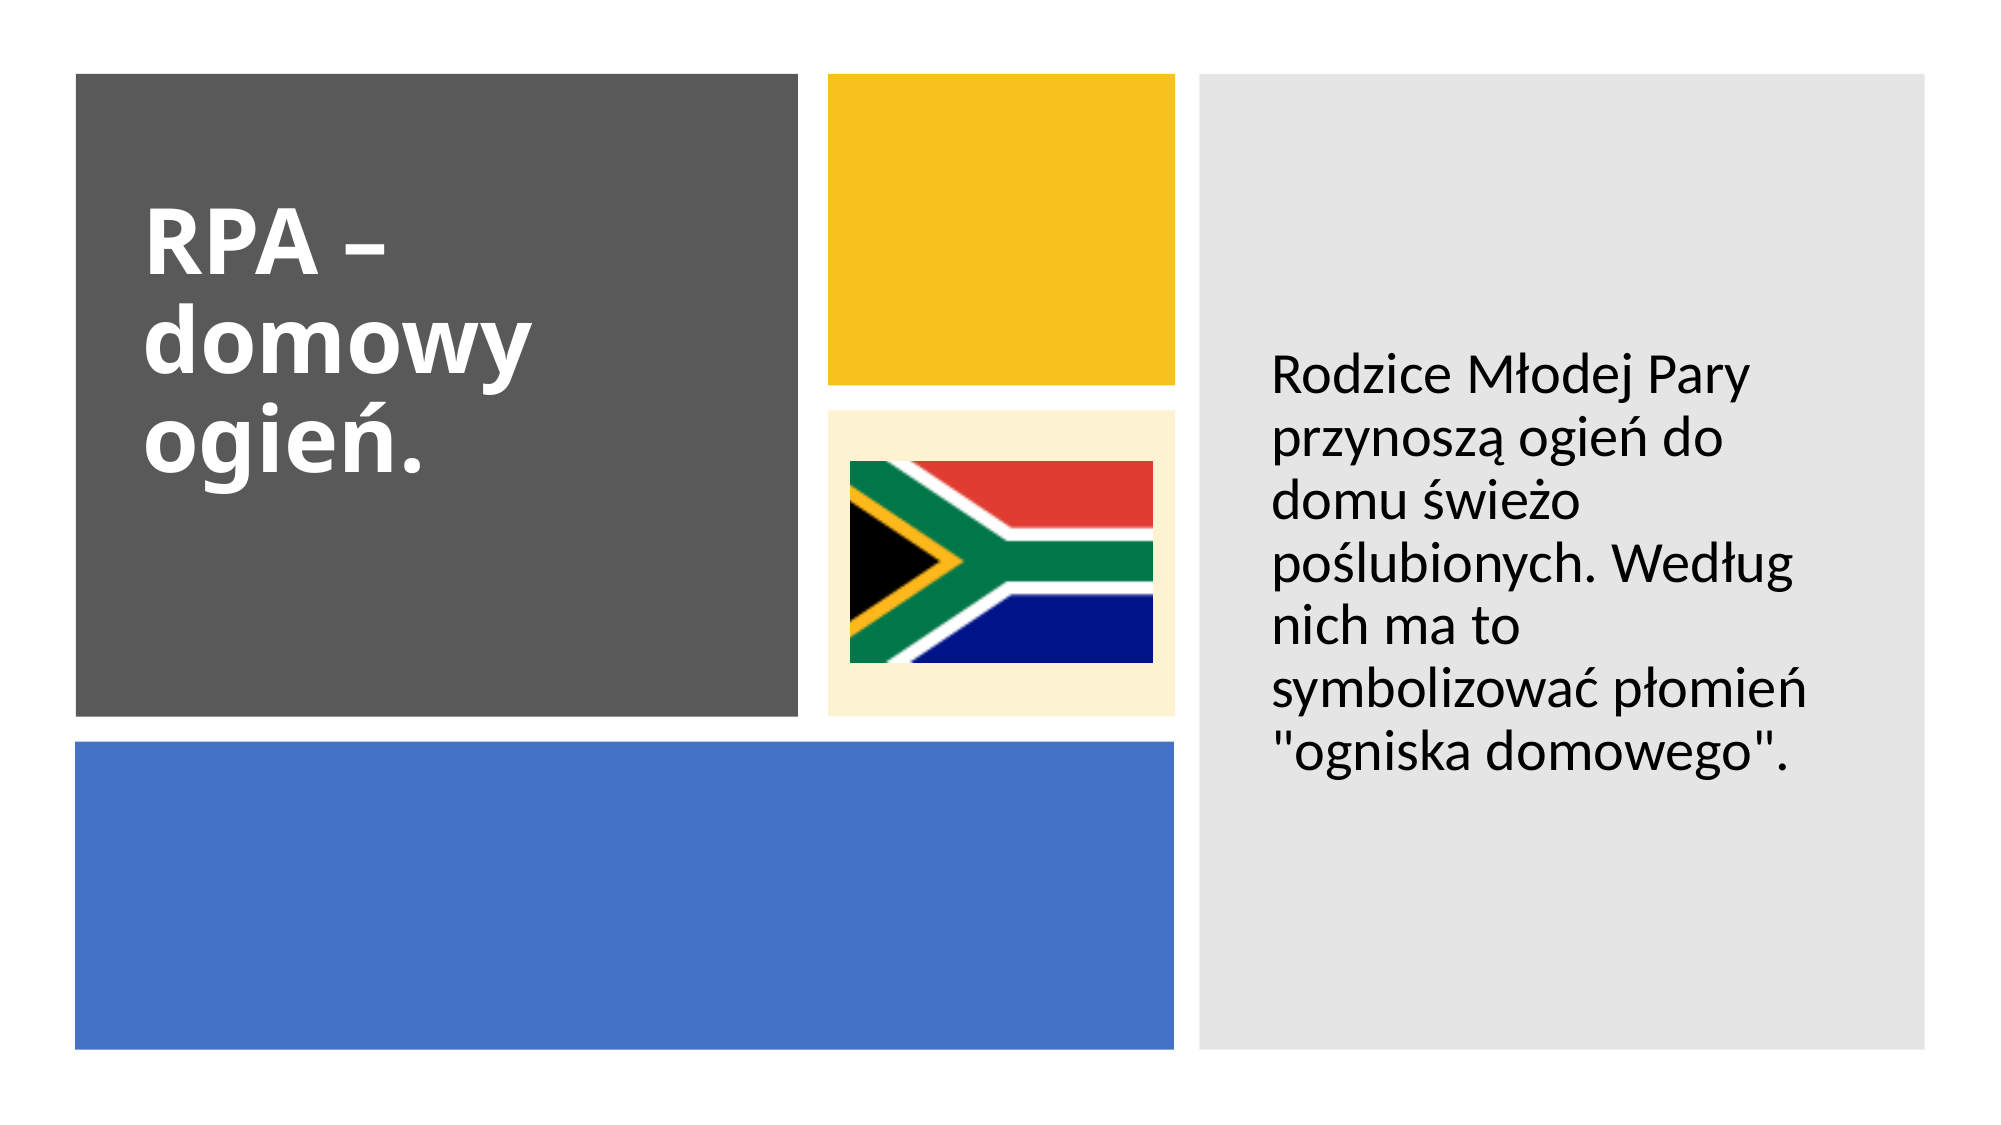

# RPA – domowy ogień.
Rodzice Młodej Pary przynoszą ogień do domu świeżo poślubionych. Według nich ma to symbolizować płomień "ogniska domowego".